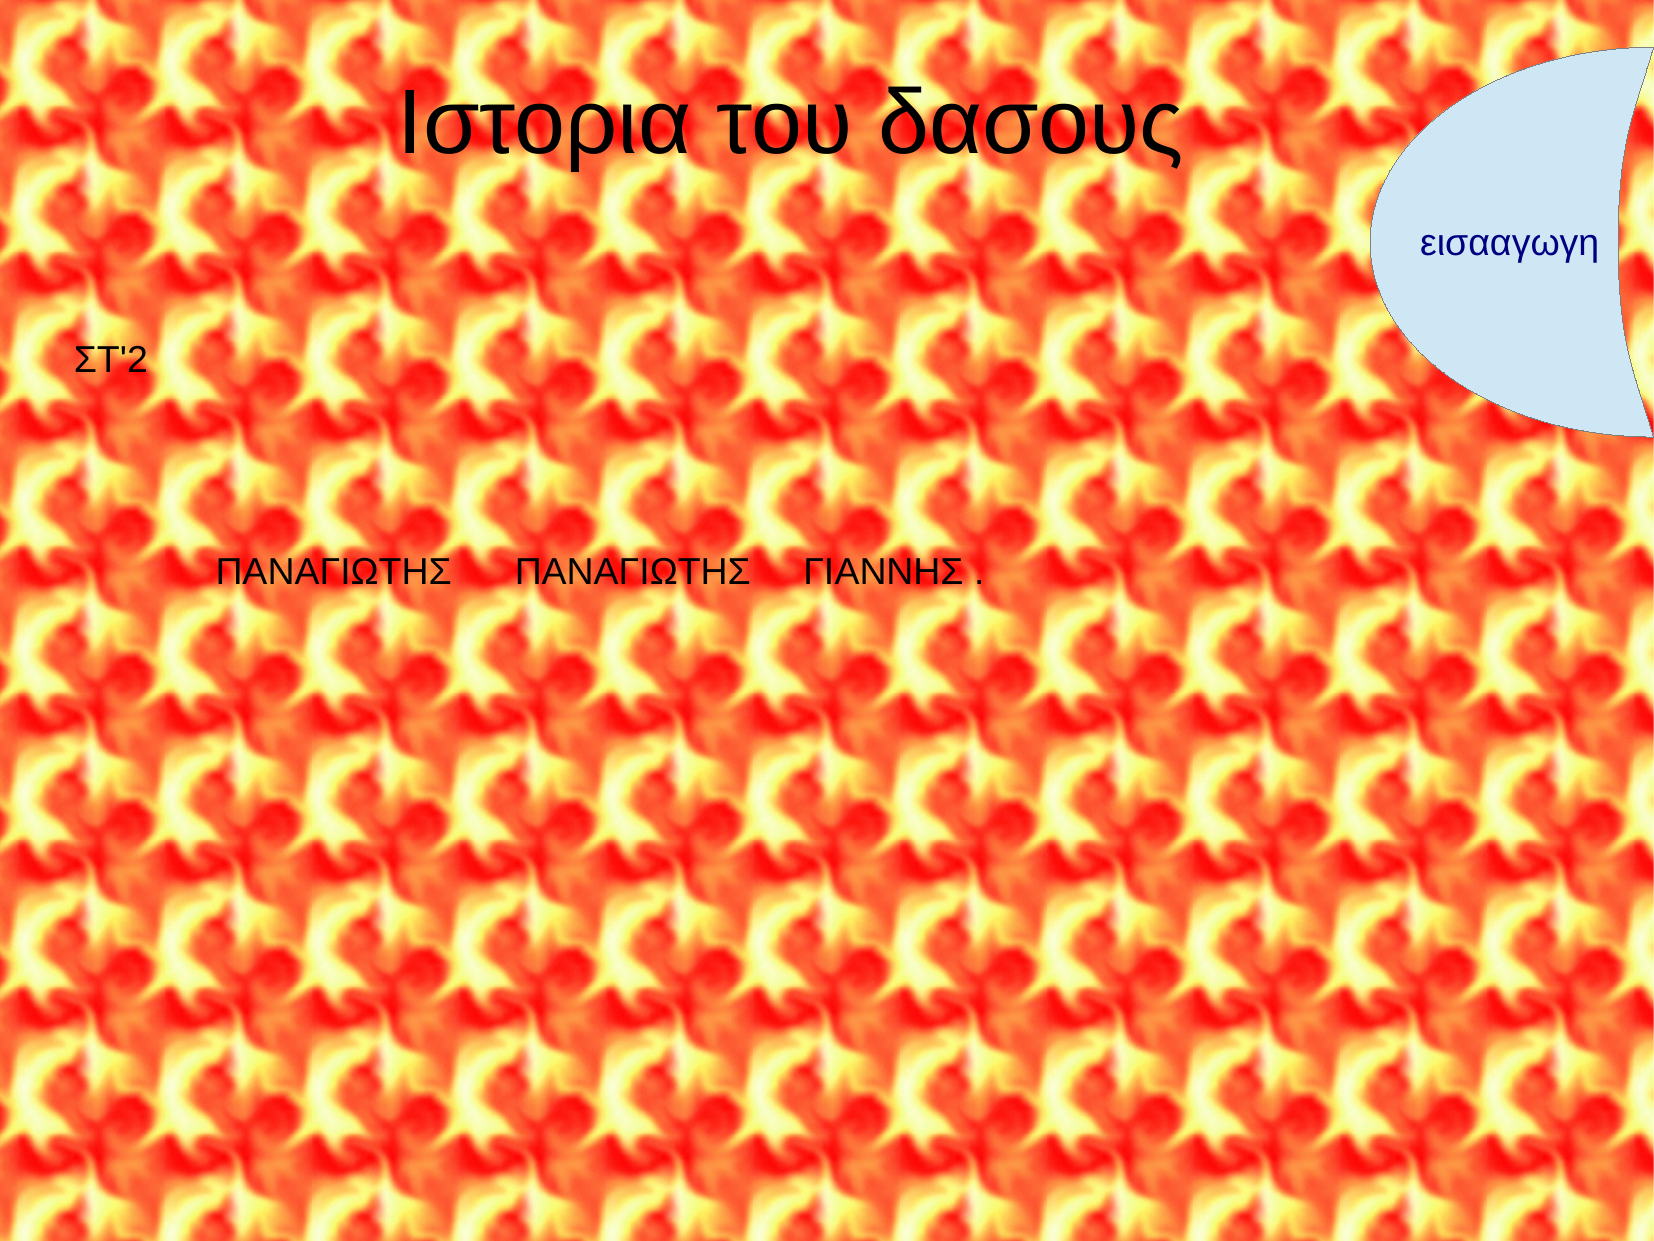

εισααγωγη
# Ιστορια του δασους
ΣΤ'2
ΠΑΝΑΓΙΩΤΗΣ ΠΑΝΑΓΙΩΤΗΣ ΓΙΑΝΝΗΣ .